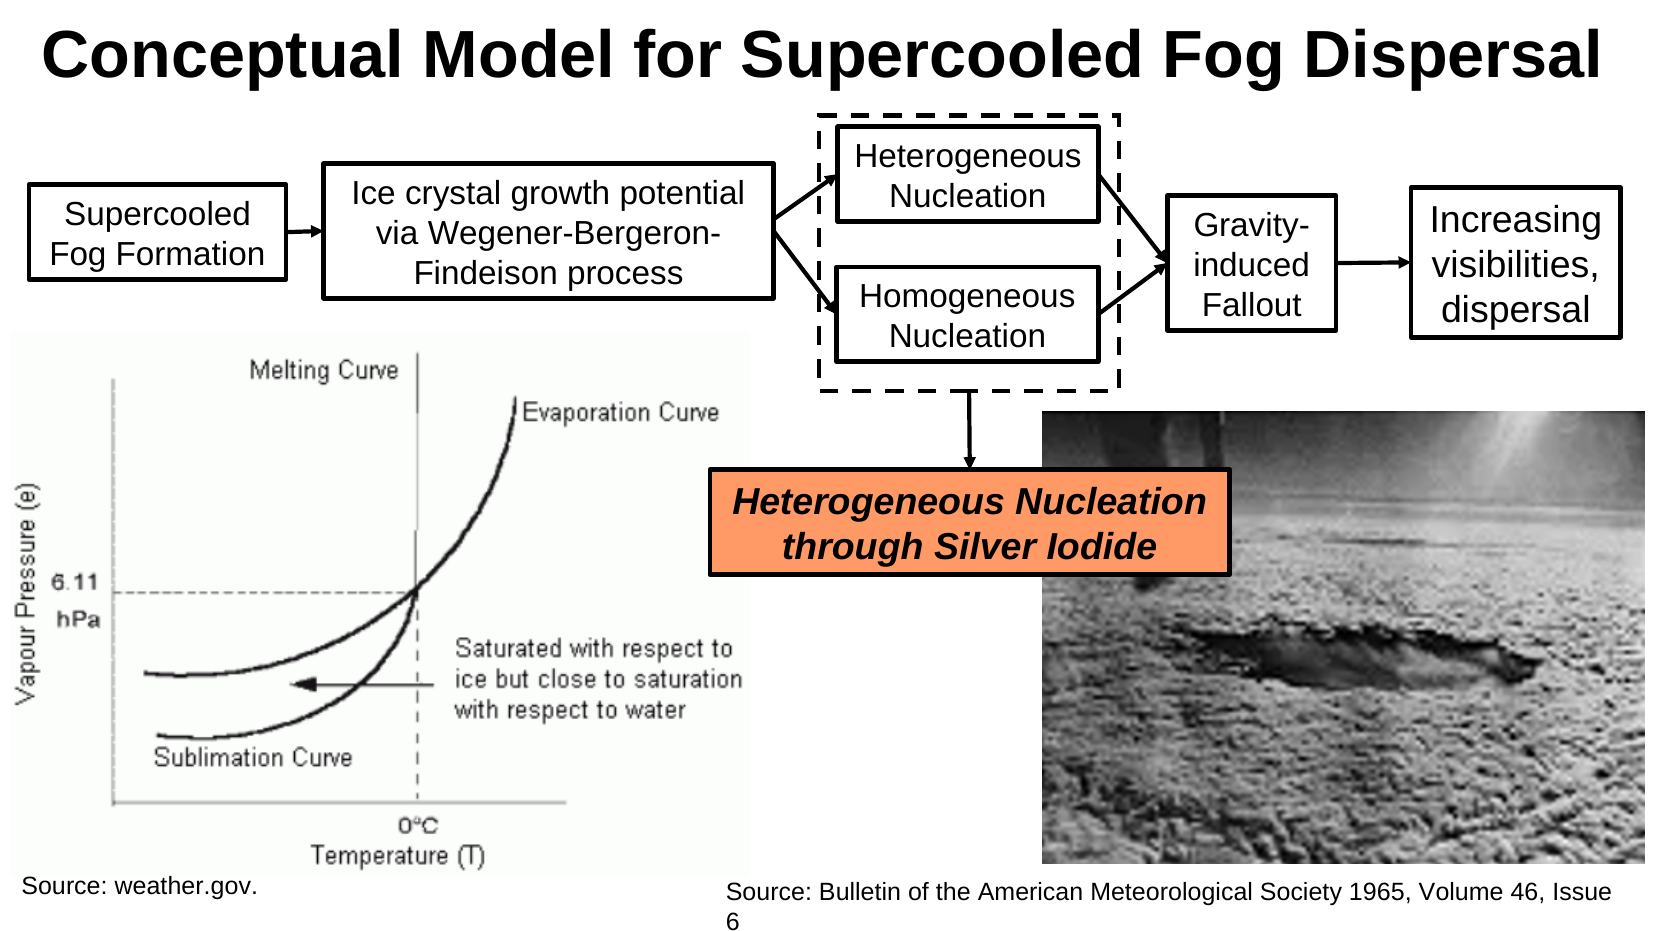

# Conceptual Model for Supercooled Fog Dispersal
Heterogeneous Nucleation
Ice crystal growth potential via Wegener-Bergeron-Findeison process
Supercooled Fog Formation
Increasing visibilities, dispersal
Gravity-induced Fallout
Homogeneous Nucleation
Heterogeneous Nucleation through Silver Iodide
Source: weather.gov.
Source: Bulletin of the American Meteorological Society 1965, Volume 46, Issue 6